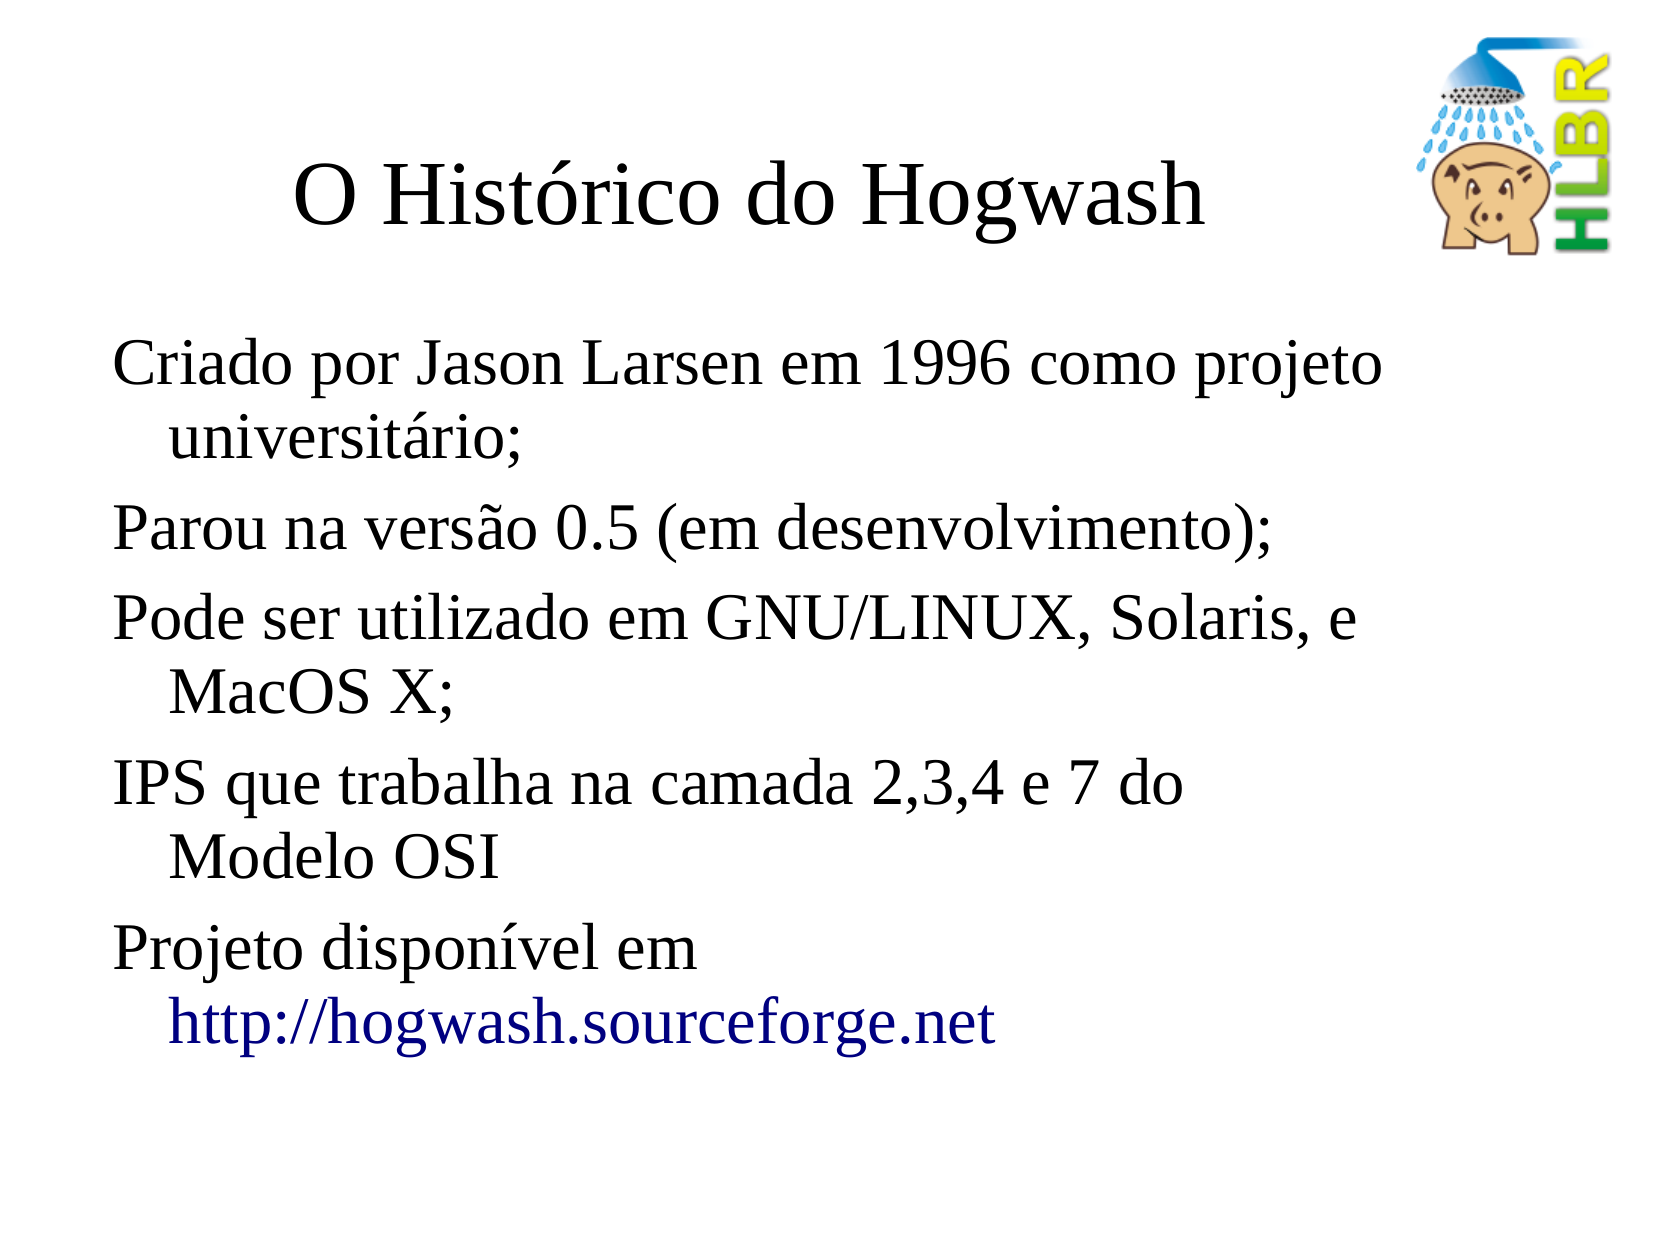

# O Histórico do Hogwash
Criado por Jason Larsen em 1996 como projeto universitário;
Parou na versão 0.5 (em desenvolvimento);
Pode ser utilizado em GNU/LINUX, Solaris, e MacOS X;
IPS que trabalha na camada 2,3,4 e 7 do Modelo OSI
Projeto disponível em http://hogwash.sourceforge.net